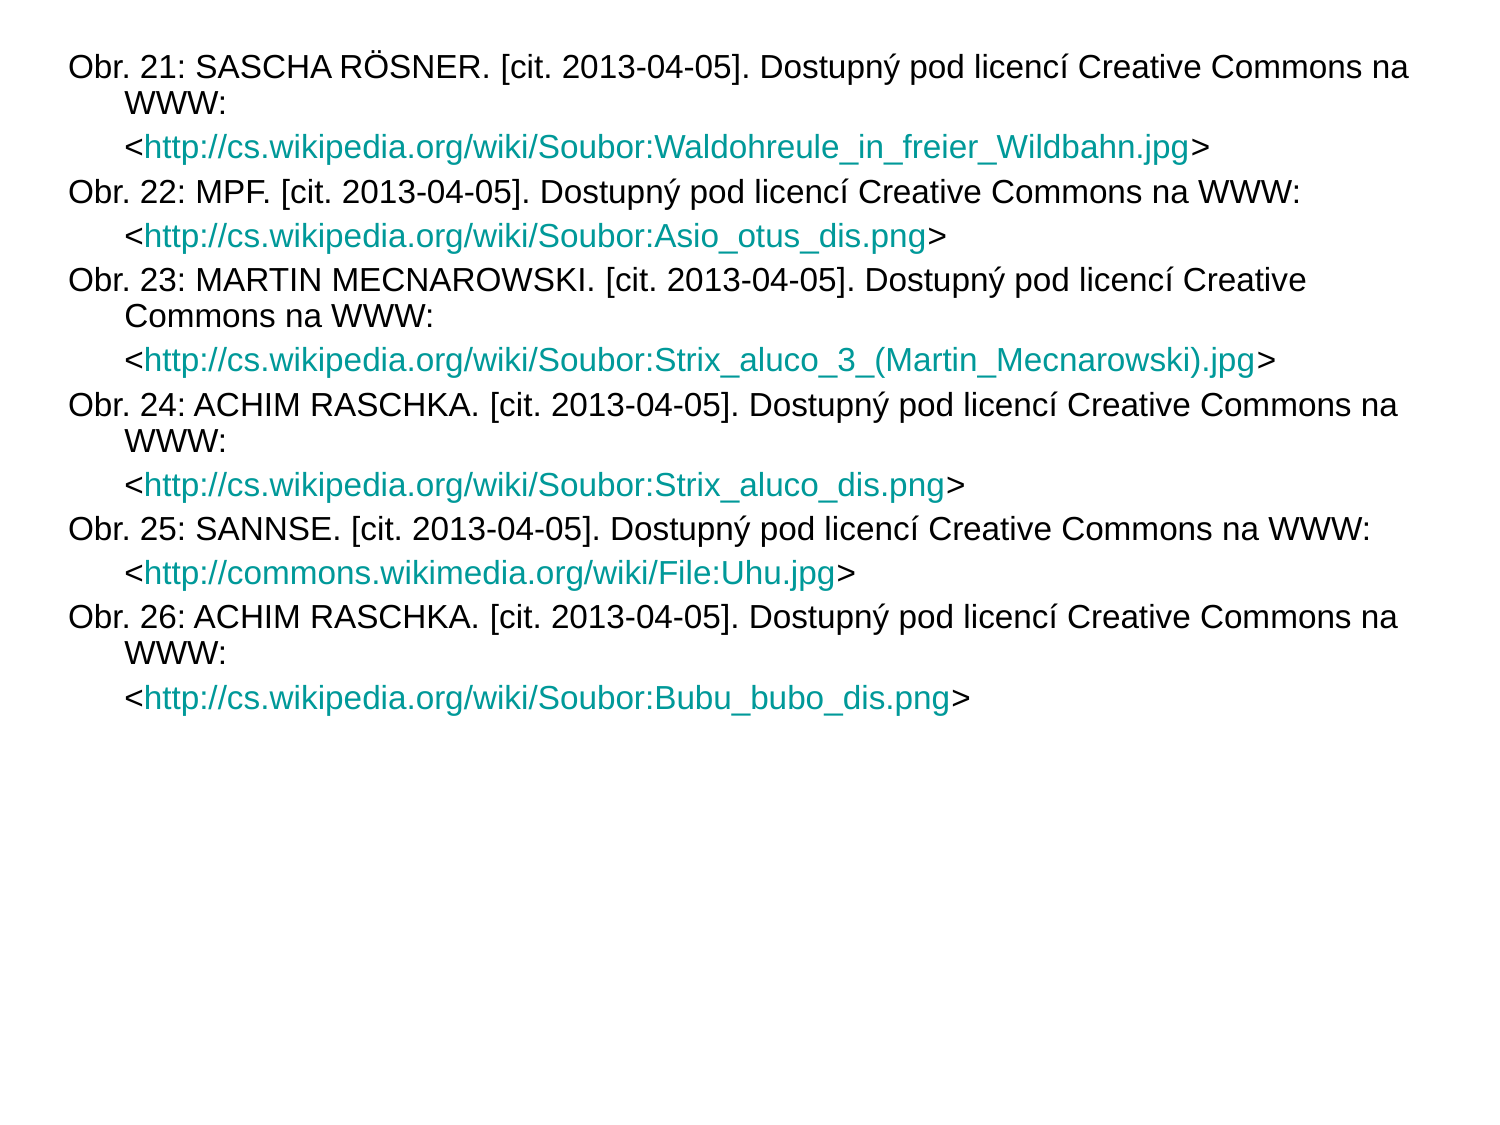

# Obr. 21: SASCHA RÖSNER. [cit. 2013-04-05]. Dostupný pod licencí Creative Commons na WWW:
 	<http://cs.wikipedia.org/wiki/Soubor:Waldohreule_in_freier_Wildbahn.jpg>
Obr. 22: MPF. [cit. 2013-04-05]. Dostupný pod licencí Creative Commons na WWW:
	<http://cs.wikipedia.org/wiki/Soubor:Asio_otus_dis.png>
Obr. 23: MARTIN MECNAROWSKI. [cit. 2013-04-05]. Dostupný pod licencí Creative Commons na WWW:
	<http://cs.wikipedia.org/wiki/Soubor:Strix_aluco_3_(Martin_Mecnarowski).jpg>
Obr. 24: ACHIM RASCHKA. [cit. 2013-04-05]. Dostupný pod licencí Creative Commons na WWW:
	<http://cs.wikipedia.org/wiki/Soubor:Strix_aluco_dis.png>
Obr. 25: SANNSE. [cit. 2013-04-05]. Dostupný pod licencí Creative Commons na WWW:
	<http://commons.wikimedia.org/wiki/File:Uhu.jpg>
Obr. 26: ACHIM RASCHKA. [cit. 2013-04-05]. Dostupný pod licencí Creative Commons na WWW:
	<http://cs.wikipedia.org/wiki/Soubor:Bubu_bubo_dis.png>